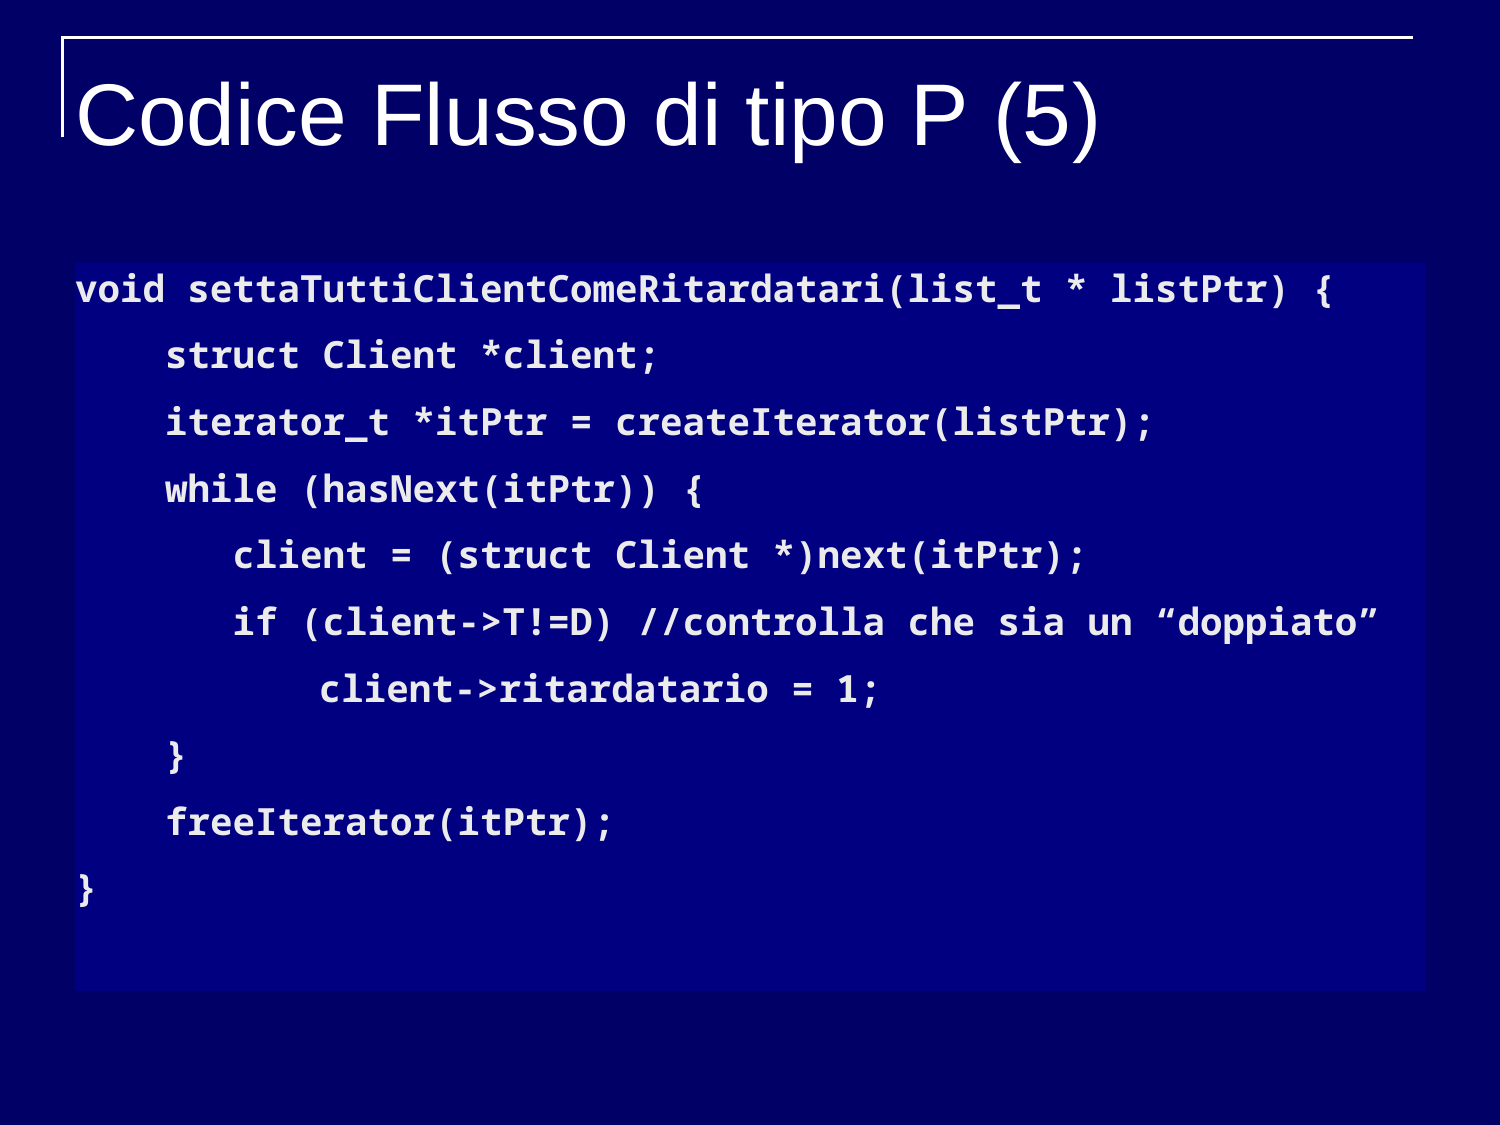

# Codice Flusso di tipo P (5)
void settaTuttiClientComeRitardatari(list_t * listPtr) {
 struct Client *client;
 iterator_t *itPtr = createIterator(listPtr);
 while (hasNext(itPtr)) {
 client = (struct Client *)next(itPtr);
 if (client->T!=D) //controlla che sia un “doppiato”
 	client->ritardatario = 1;
 }
 freeIterator(itPtr);
}